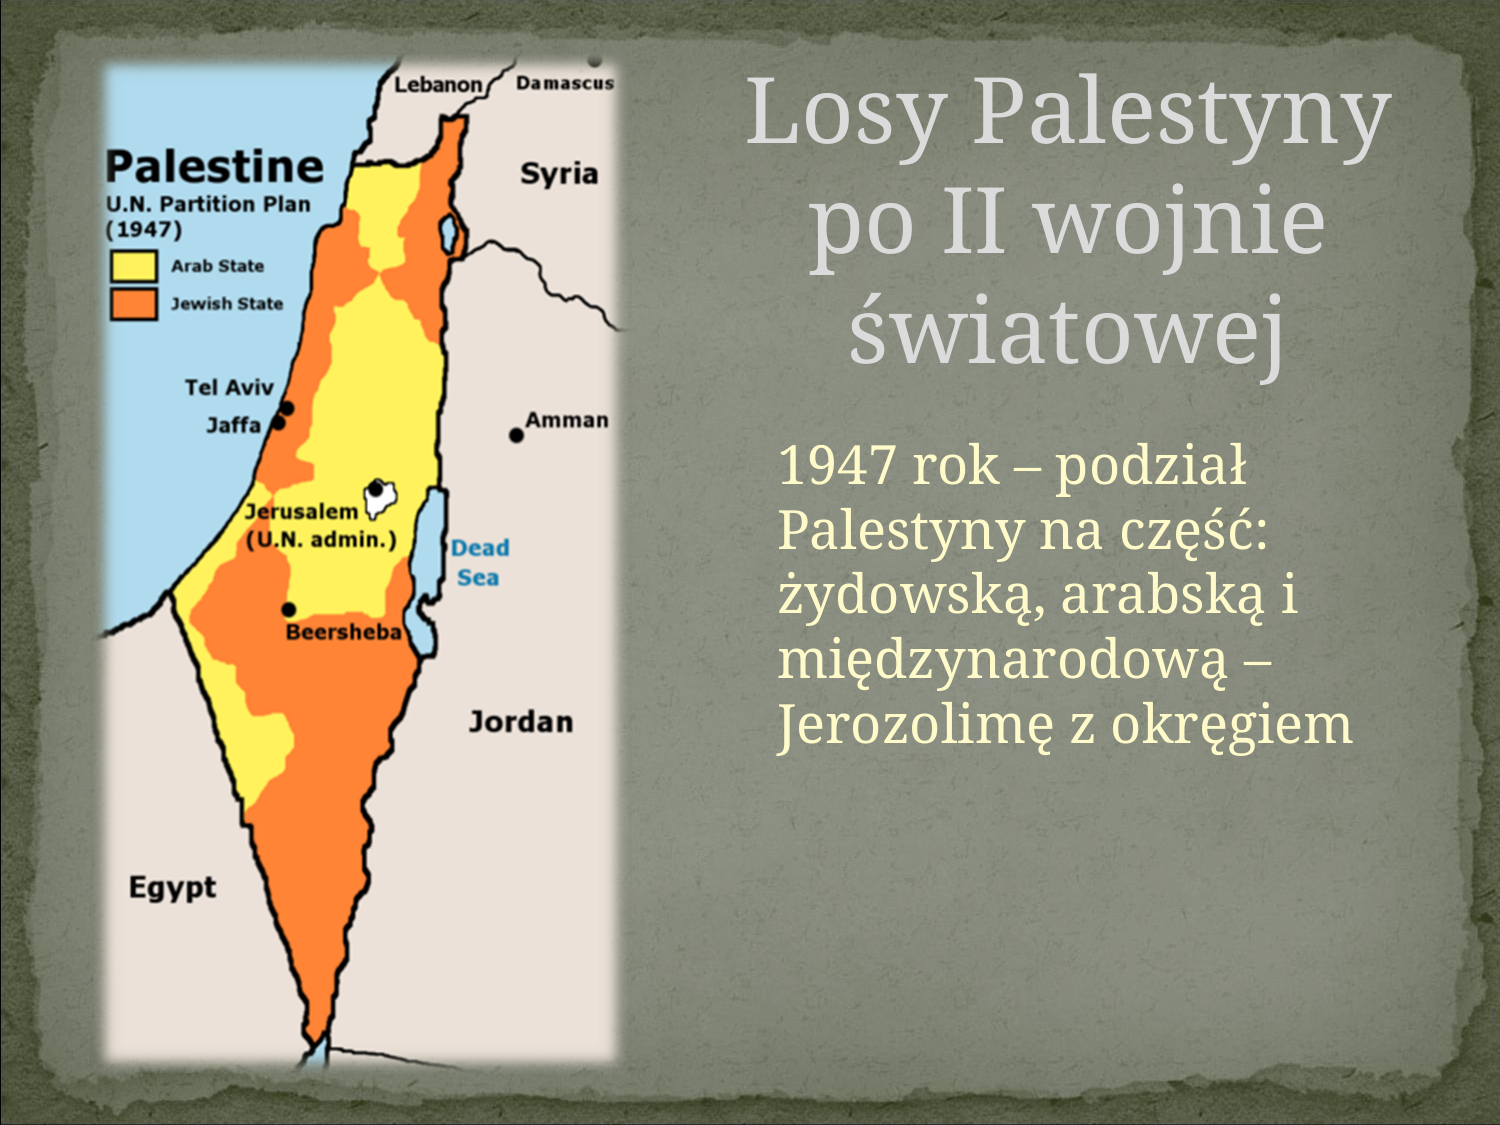

Losy Palestyny po II wojnie światowej
1947 rok – podział Palestyny na część: żydowską, arabską i międzynarodową – Jerozolimę z okręgiem